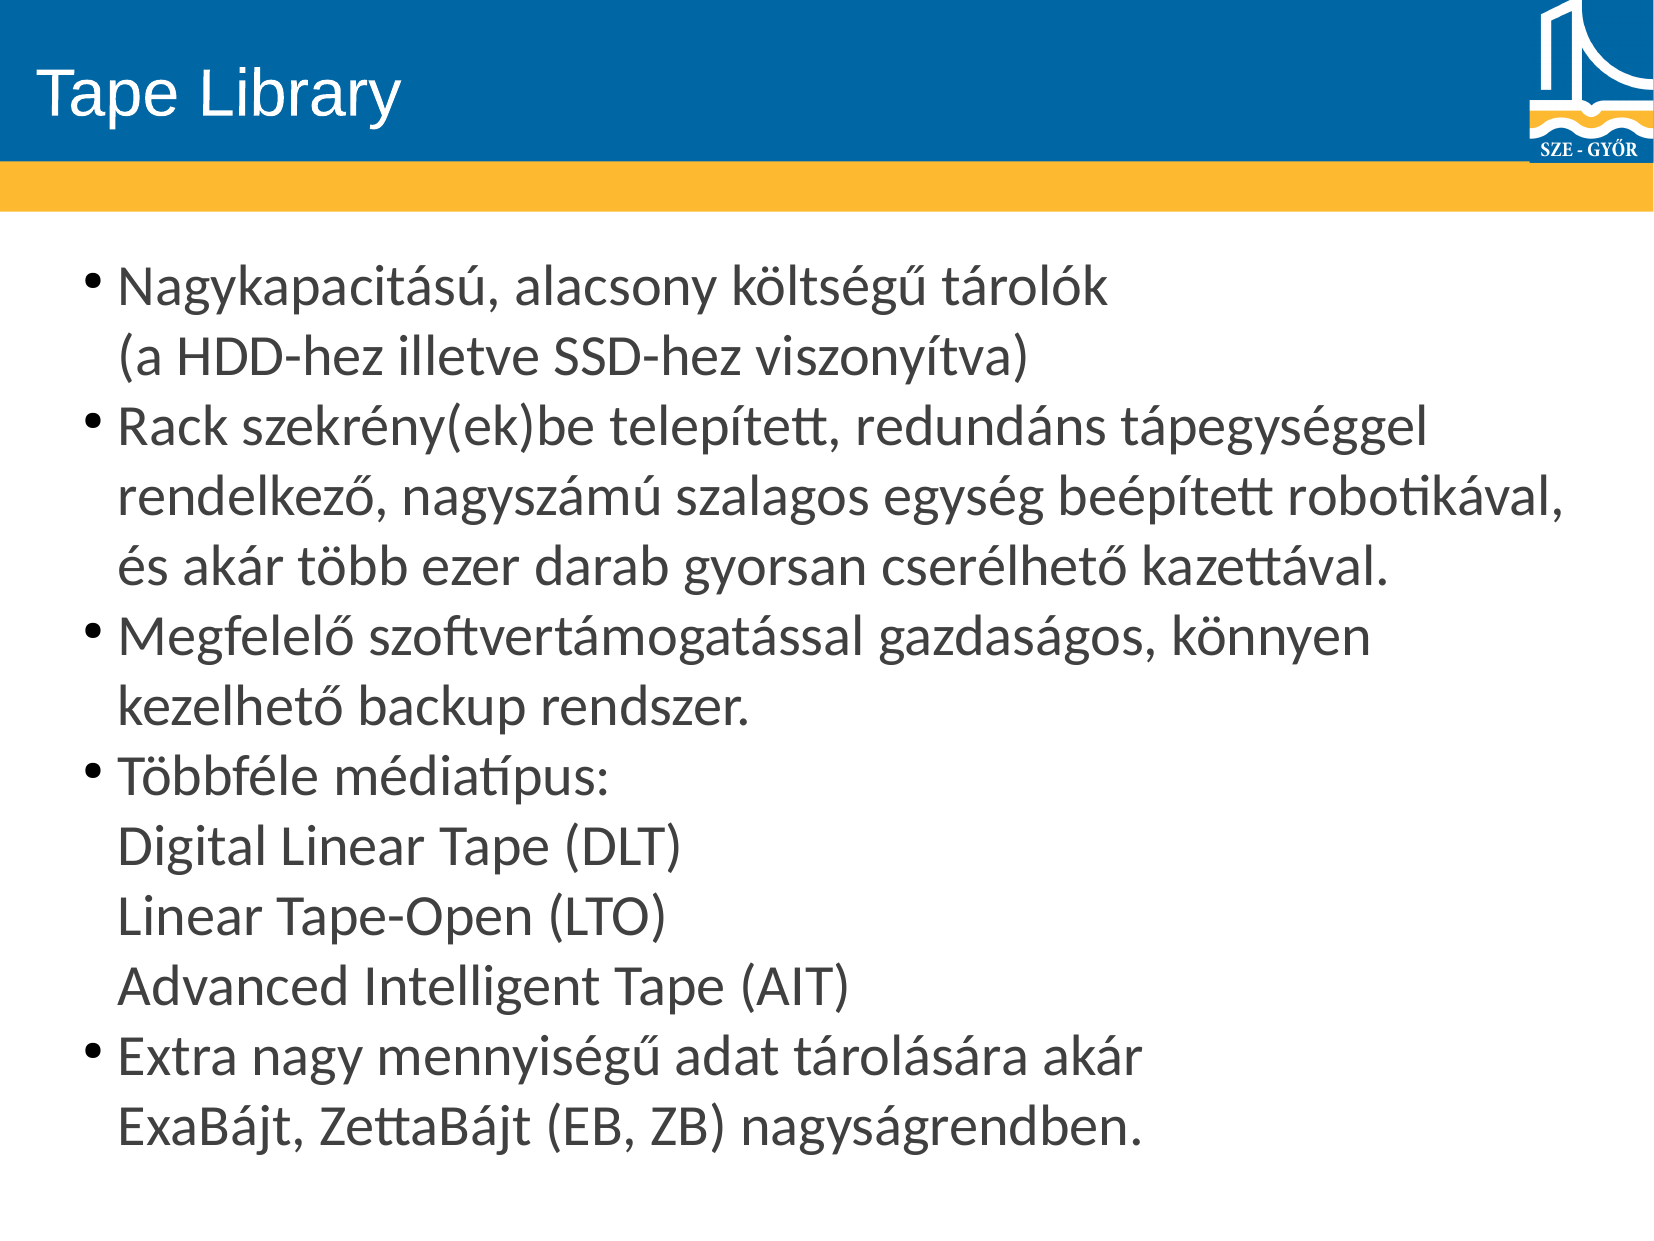

Tape Library
Nagykapacitású, alacsony költségű tárolók
(a HDD-hez illetve SSD-hez viszonyítva)
Rack szekrény(ek)be telepített, redundáns tápegységgel rendelkező, nagyszámú szalagos egység beépített robotikával,
és akár több ezer darab gyorsan cserélhető kazettával.
Megfelelő szoftvertámogatással gazdaságos, könnyen kezelhető backup rendszer.
Többféle médiatípus:
Digital Linear Tape (DLT)
Linear Tape-Open (LTO)
Advanced Intelligent Tape (AIT)
Extra nagy mennyiségű adat tárolására akár
ExaBájt, ZettaBájt (EB, ZB) nagyságrendben.